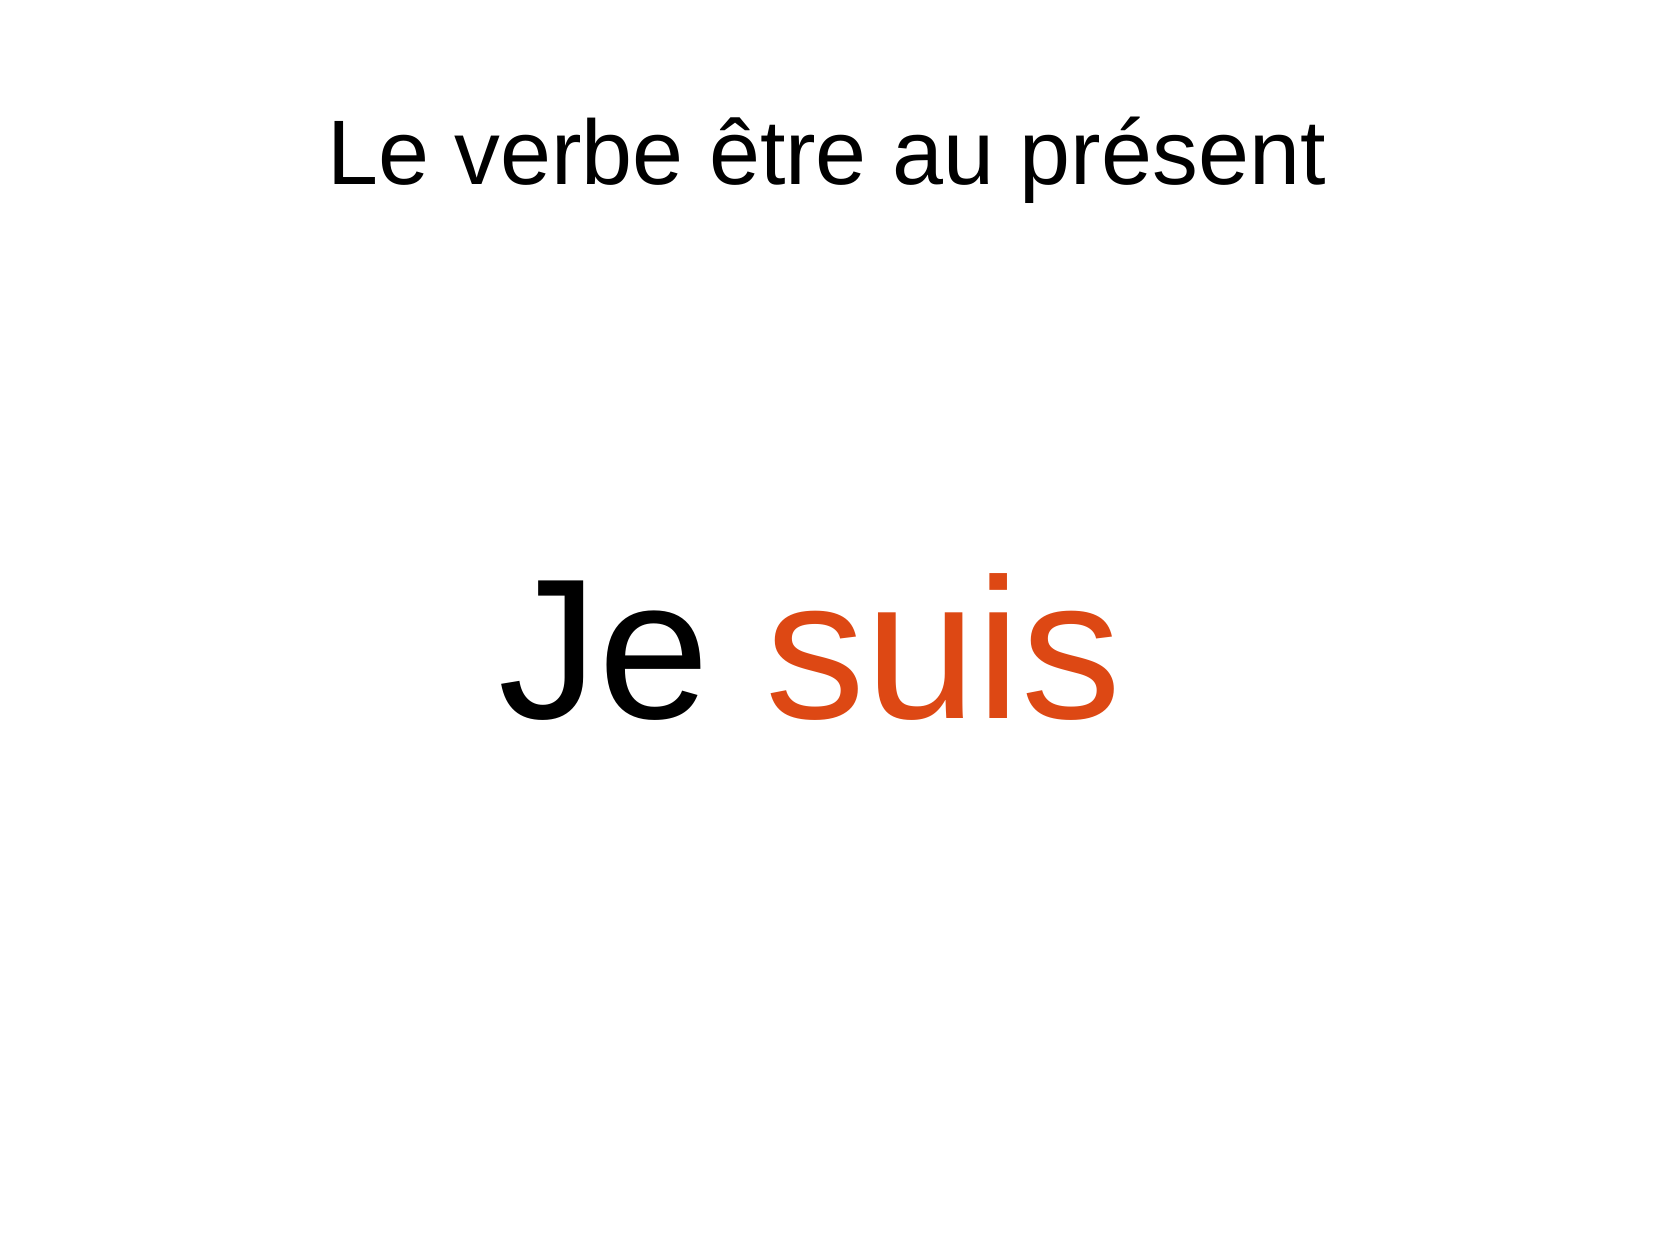

# Le verbe être au présent
Je suis